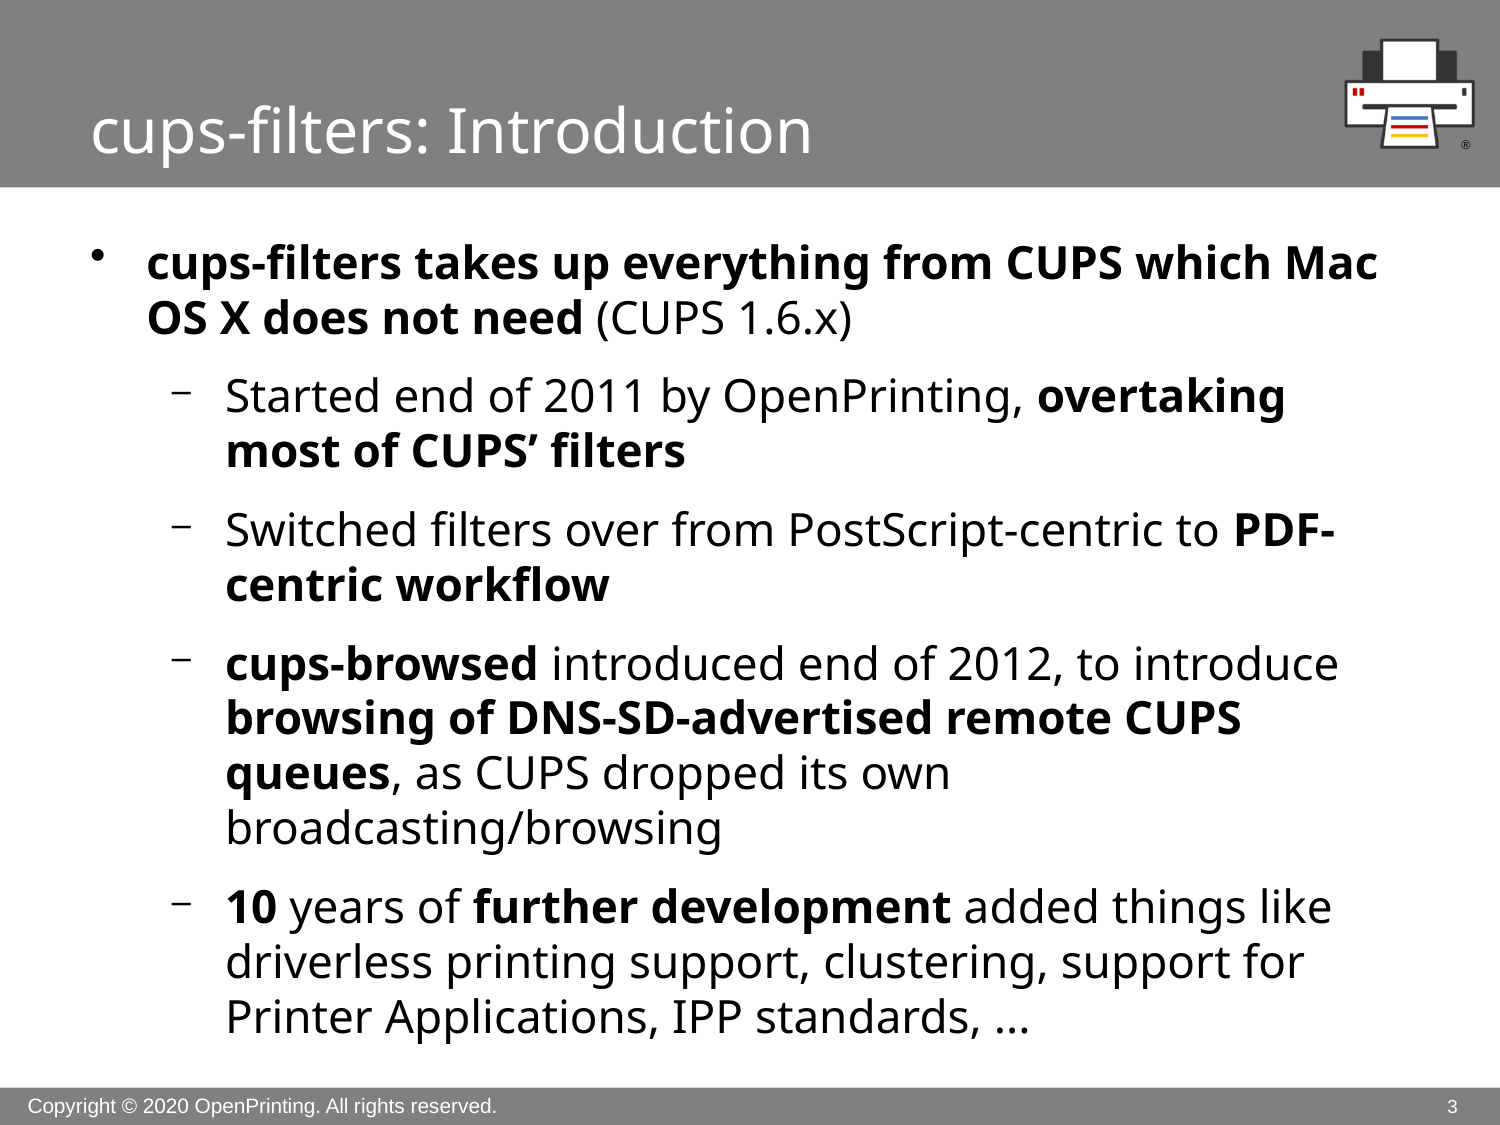

cups-filters: Introduction
# cups-filters takes up everything from CUPS which Mac OS X does not need (CUPS 1.6.x)
Started end of 2011 by OpenPrinting, overtaking most of CUPS’ filters
Switched filters over from PostScript-centric to PDF-centric workflow
cups-browsed introduced end of 2012, to introduce browsing of DNS-SD-advertised remote CUPS queues, as CUPS dropped its own broadcasting/browsing
10 years of further development added things like driverless printing support, clustering, support for Printer Applications, IPP standards, ...